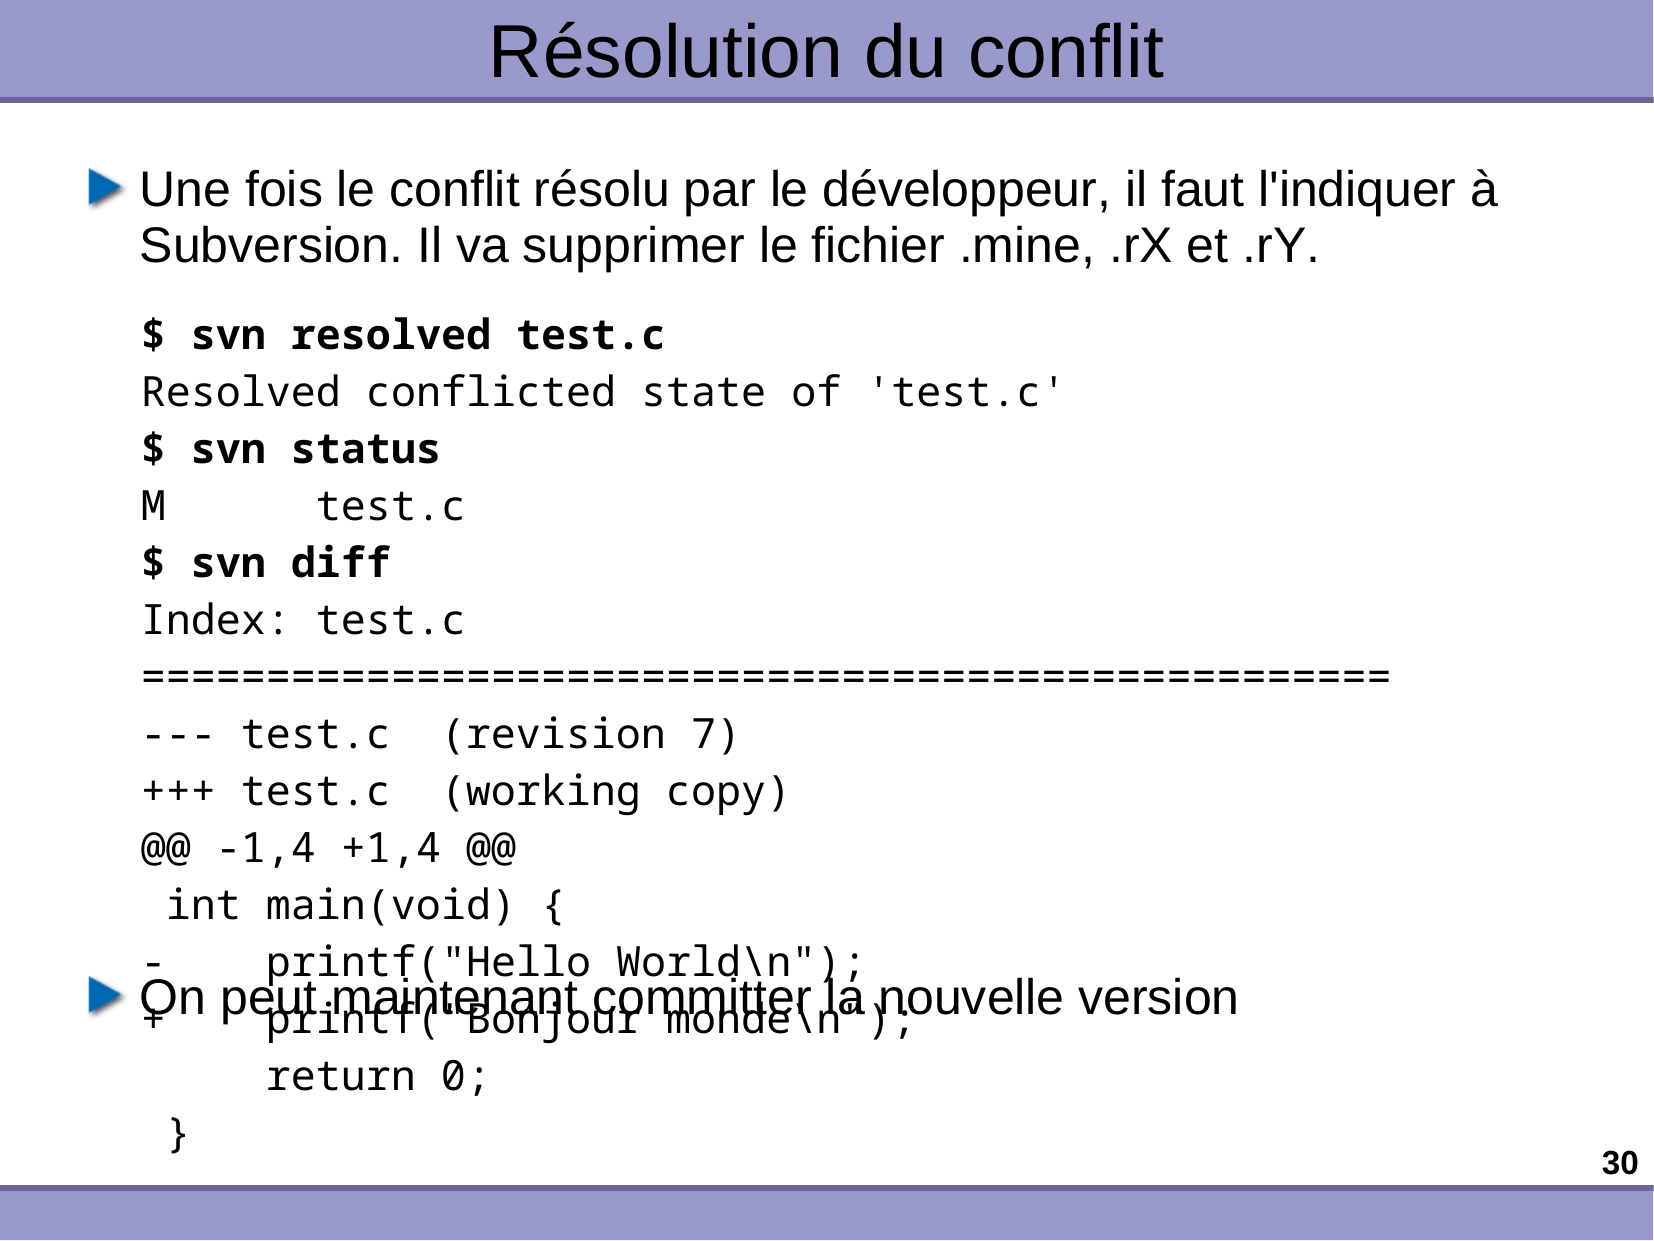

# Résolution du conflit
Une fois le conflit résolu par le développeur, il faut l'indiquer à Subversion. Il va supprimer le fichier .mine, .rX et .rY.
On peut maintenant committer la nouvelle version
$ svn resolved test.c
Resolved conflicted state of 'test.c'
$ svn status
M test.c
$ svn diff
Index: test.c
==================================================
--- test.c	(revision 7)
+++ test.c	(working copy)
@@ -1,4 +1,4 @@
 int main(void) {
- printf("Hello World\n");
+ printf("Bonjour monde\n");
 return 0;
 }